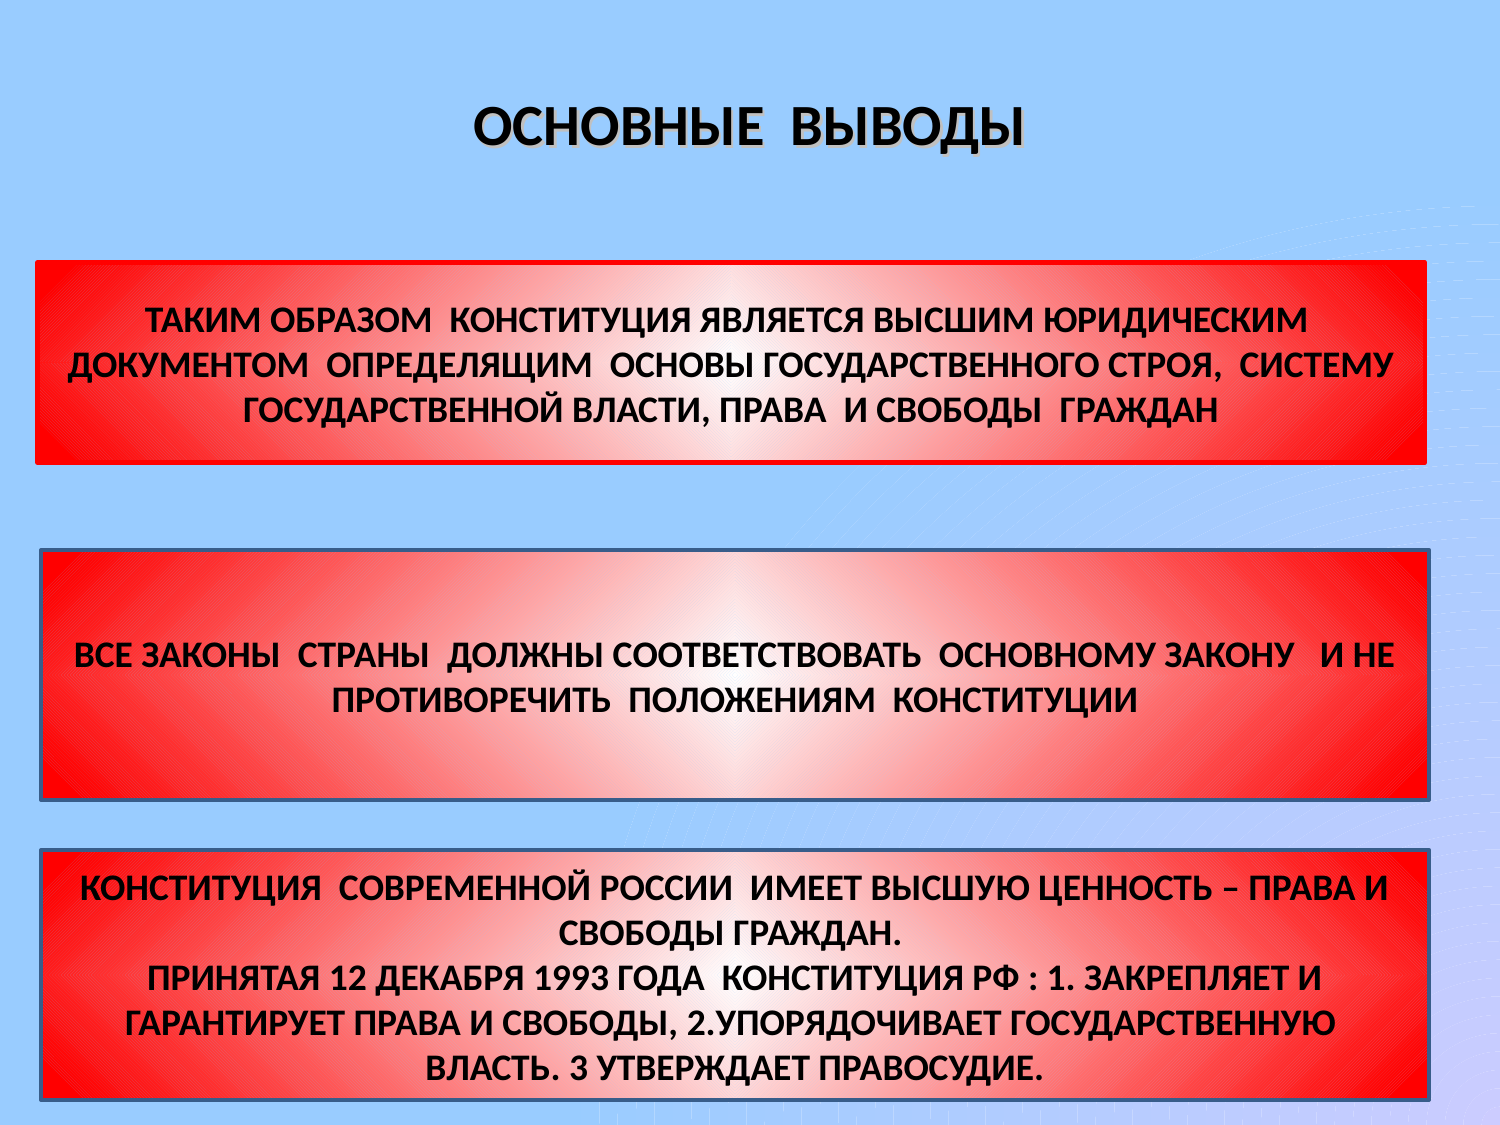

# ОСНОВНЫЕ ВЫВОДЫ
ТАКИМ ОБРАЗОМ КОНСТИТУЦИЯ ЯВЛЯЕТСЯ ВЫСШИМ ЮРИДИЧЕСКИМ ДОКУМЕНТОМ ОПРЕДЕЛЯЩИМ ОСНОВЫ ГОСУДАРСТВЕННОГО СТРОЯ, СИСТЕМУ ГОСУДАРСТВЕННОЙ ВЛАСТИ, ПРАВА И СВОБОДЫ ГРАЖДАН
ВСЕ ЗАКОНЫ СТРАНЫ ДОЛЖНЫ СООТВЕТСТВОВАТЬ ОСНОВНОМУ ЗАКОНУ И НЕ ПРОТИВОРЕЧИТЬ ПОЛОЖЕНИЯМ КОНСТИТУЦИИ
КОНСТИТУЦИЯ СОВРЕМЕННОЙ РОССИИ ИМЕЕТ ВЫСШУЮ ЦЕННОСТЬ – ПРАВА И СВОБОДЫ ГРАЖДАН.
ПРИНЯТАЯ 12 ДЕКАБРЯ 1993 ГОДА КОНСТИТУЦИЯ РФ : 1. ЗАКРЕПЛЯЕТ И ГАРАНТИРУЕТ ПРАВА И СВОБОДЫ, 2.УПОРЯДОЧИВАЕТ ГОСУДАРСТВЕННУЮ ВЛАСТЬ. 3 УТВЕРЖДАЕТ ПРАВОСУДИЕ.